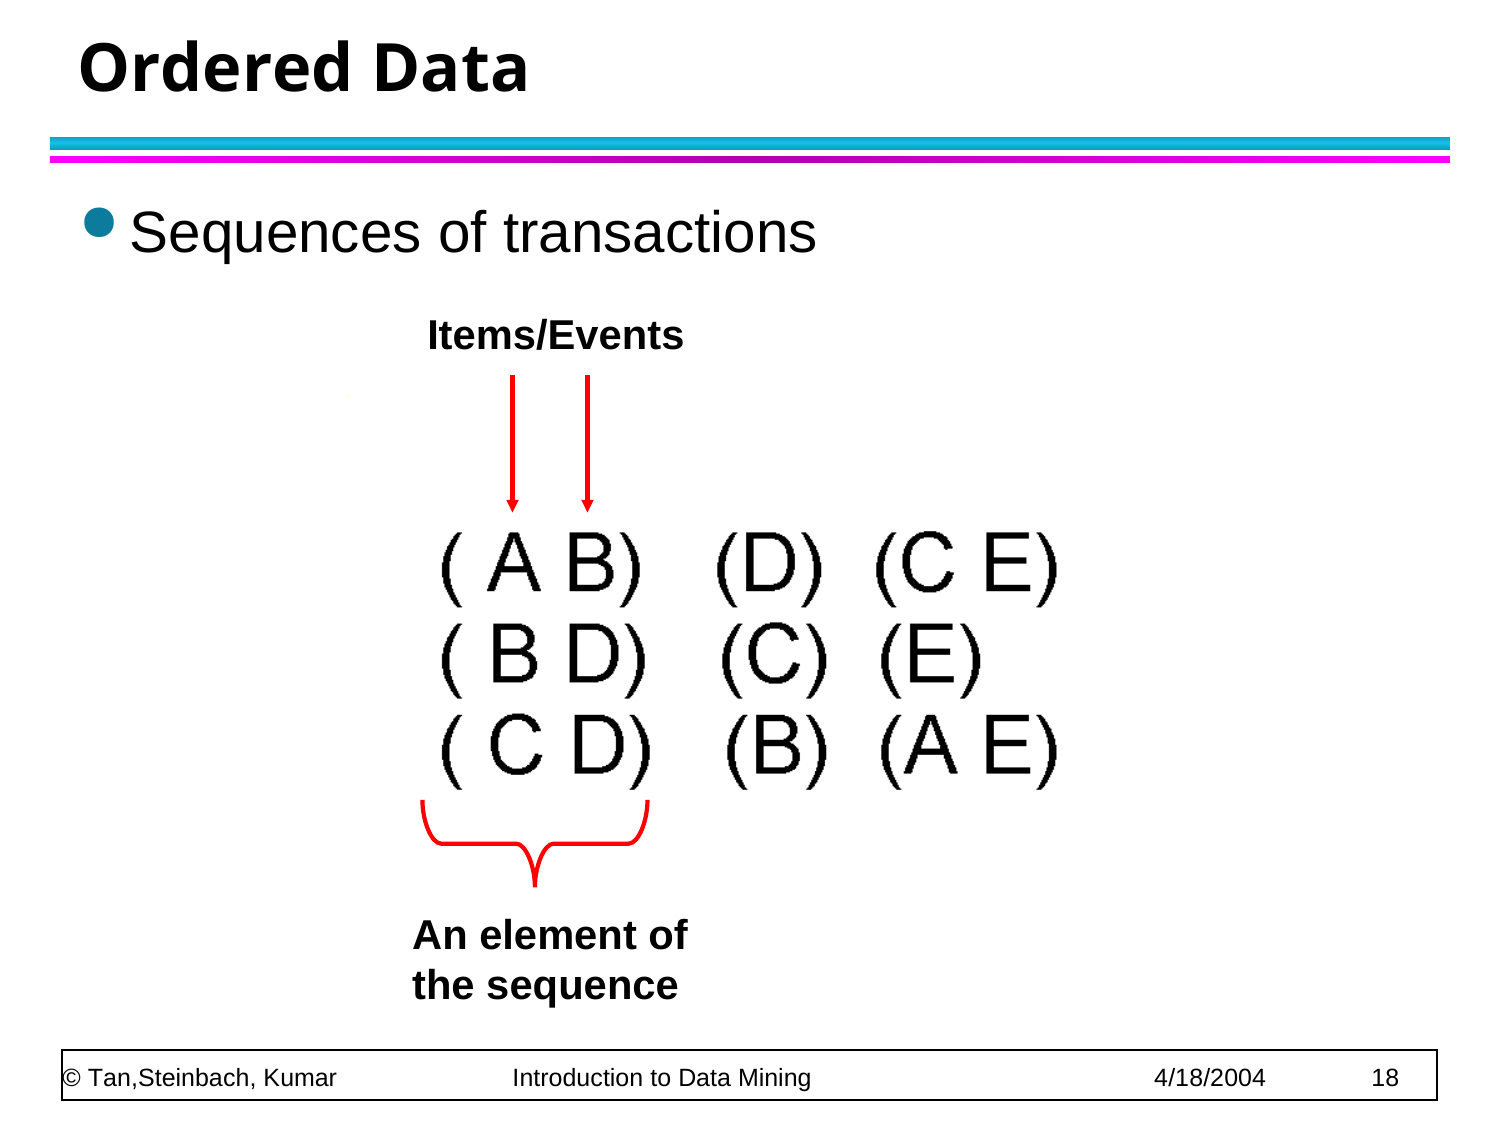

# Ordered Data
Sequences of transactions
Items/Events
An element of the sequence